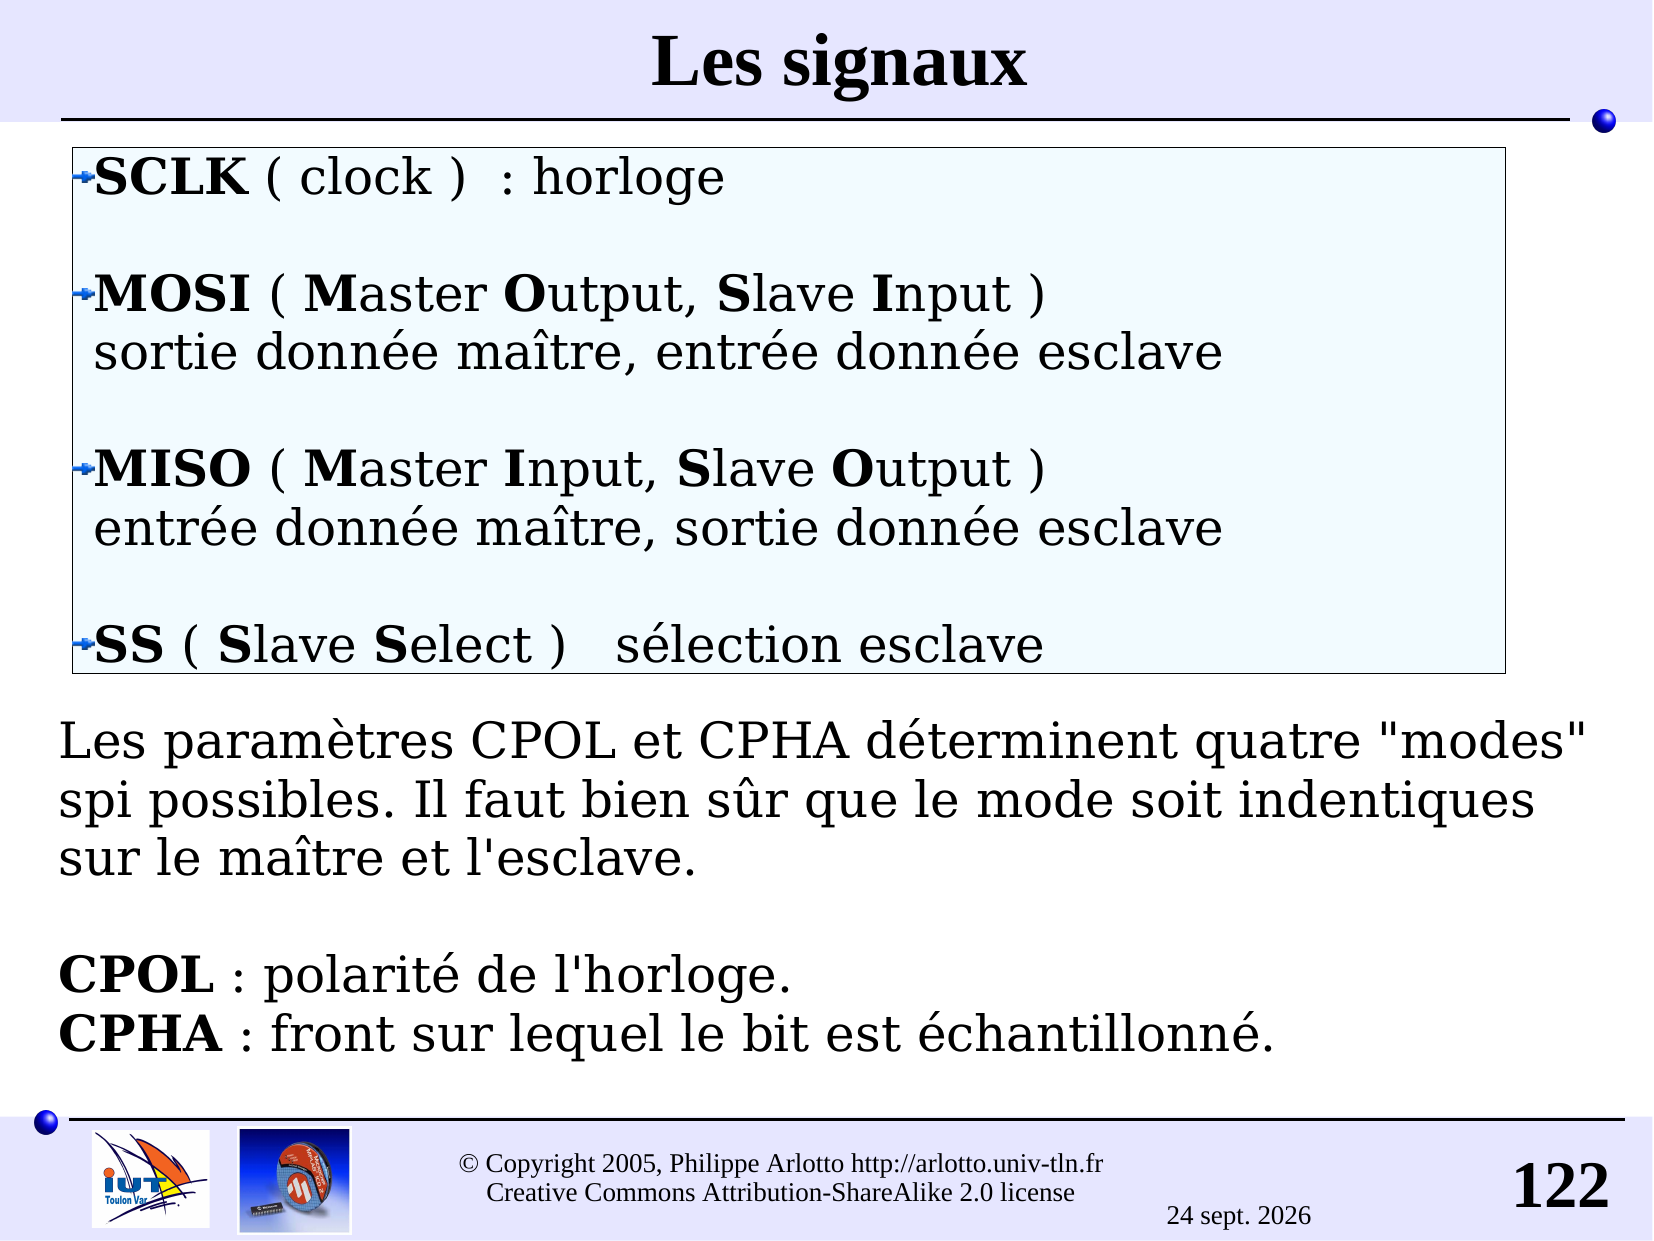

# Les signaux
SCLK ( clock ) : horloge
MOSI ( Master Output, Slave Input )
sortie donnée maître, entrée donnée esclave
MISO ( Master Input, Slave Output )
entrée donnée maître, sortie donnée esclave
SS ( Slave Select ) sélection esclave
Les paramètres CPOL et CPHA déterminent quatre "modes"
spi possibles. Il faut bien sûr que le mode soit indentiques
sur le maître et l'esclave.
CPOL : polarité de l'horloge.
CPHA : front sur lequel le bit est échantillonné.